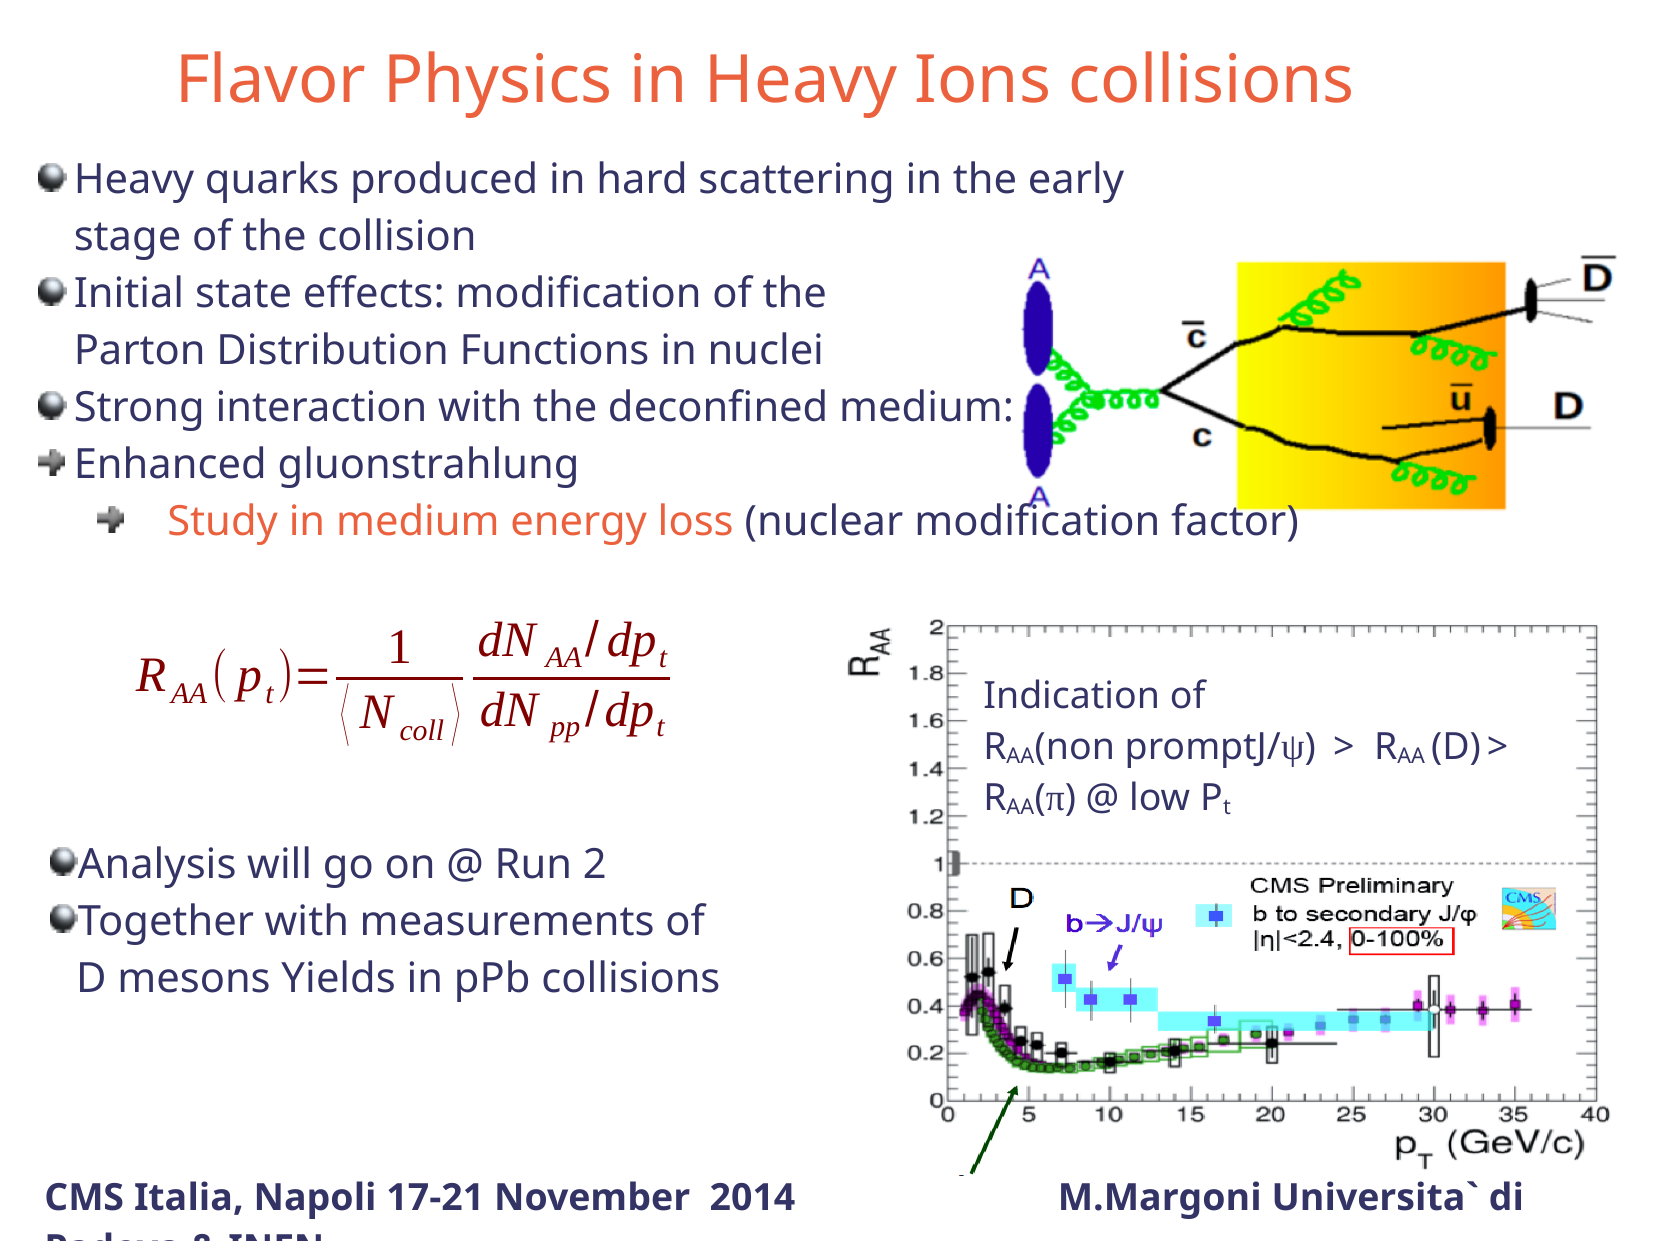

Flavor Physics in Heavy Ions collisions
Heavy quarks produced in hard scattering in the early
stage of the collision
Initial state effects: modification of the
Parton Distribution Functions in nuclei
Strong interaction with the deconfined medium:
Enhanced gluonstrahlung
 Study in medium energy loss (nuclear modification factor)
Indication of RAA(non promptJ/ψ) > RAA (D) > RAA(π) @ low Pt
Analysis will go on @ Run 2
Together with measurements of
D mesons Yields in pPb collisions
62
CMS Italia, Napoli 17-21 November 2014 M.Margoni Universita` di Padova & INFN